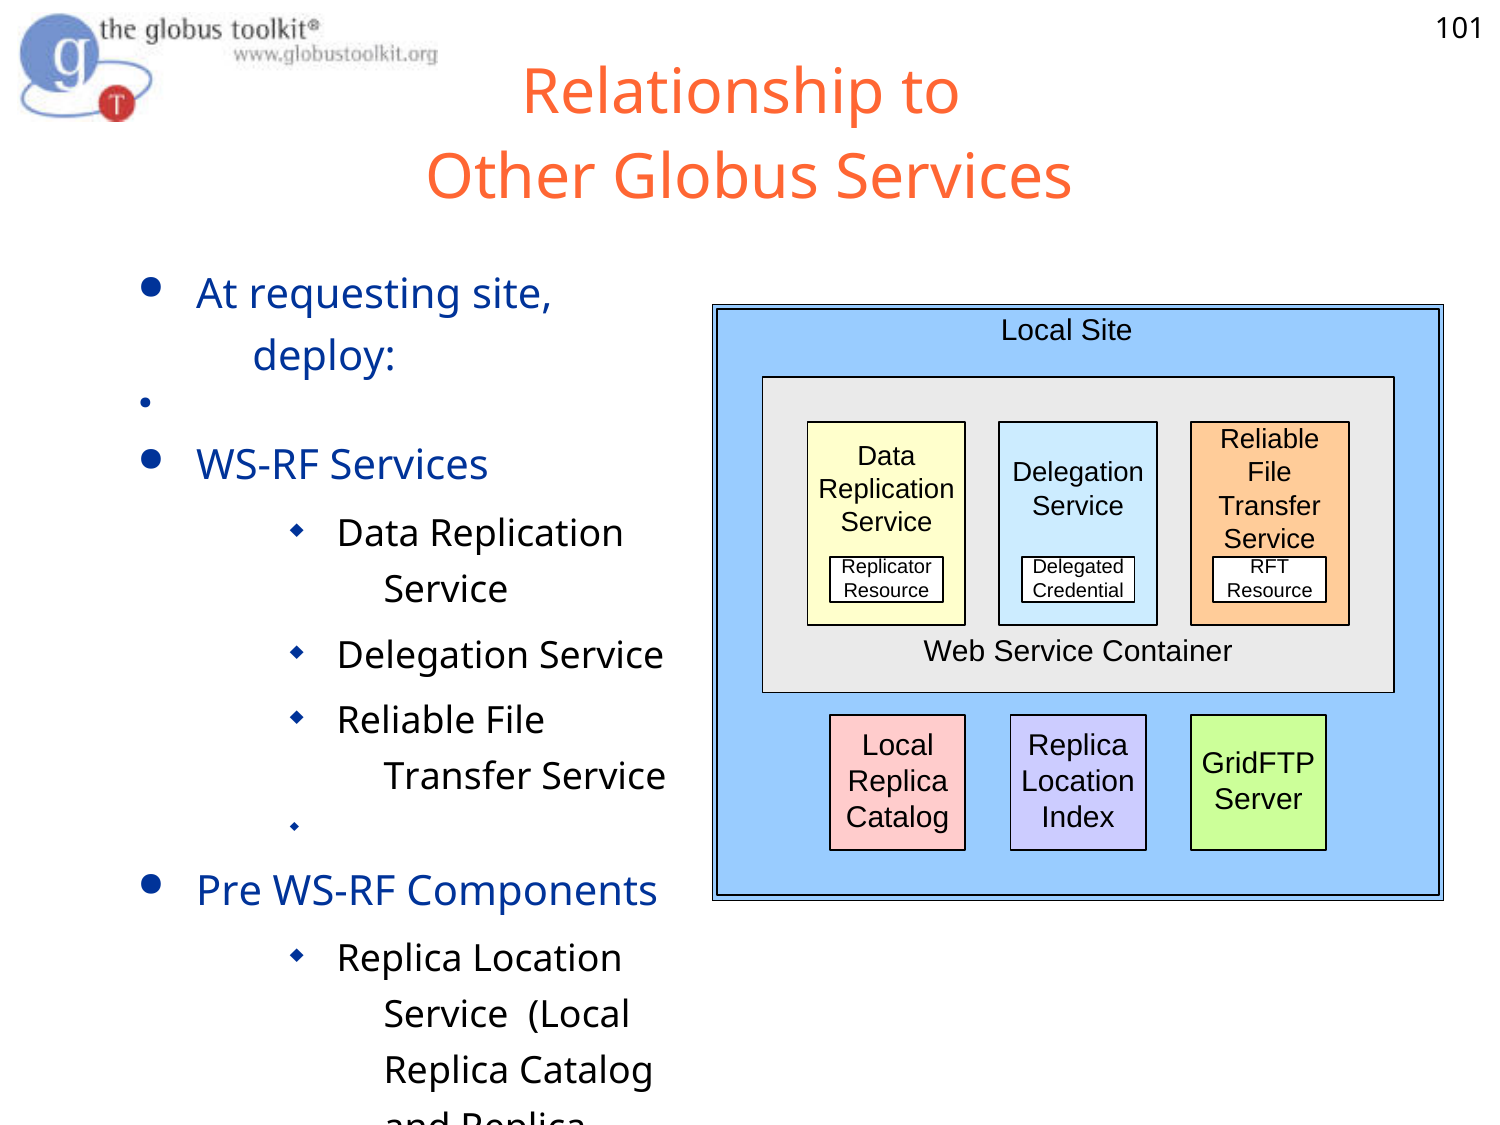

101
# Relationship to Other Globus Services
At requesting site, deploy:
WS-RF Services
Data Replication Service
Delegation Service
Reliable File Transfer Service
Pre WS-RF Components
Replica Location Service (Local Replica Catalog and Replica Location Index)
GridFTP Server